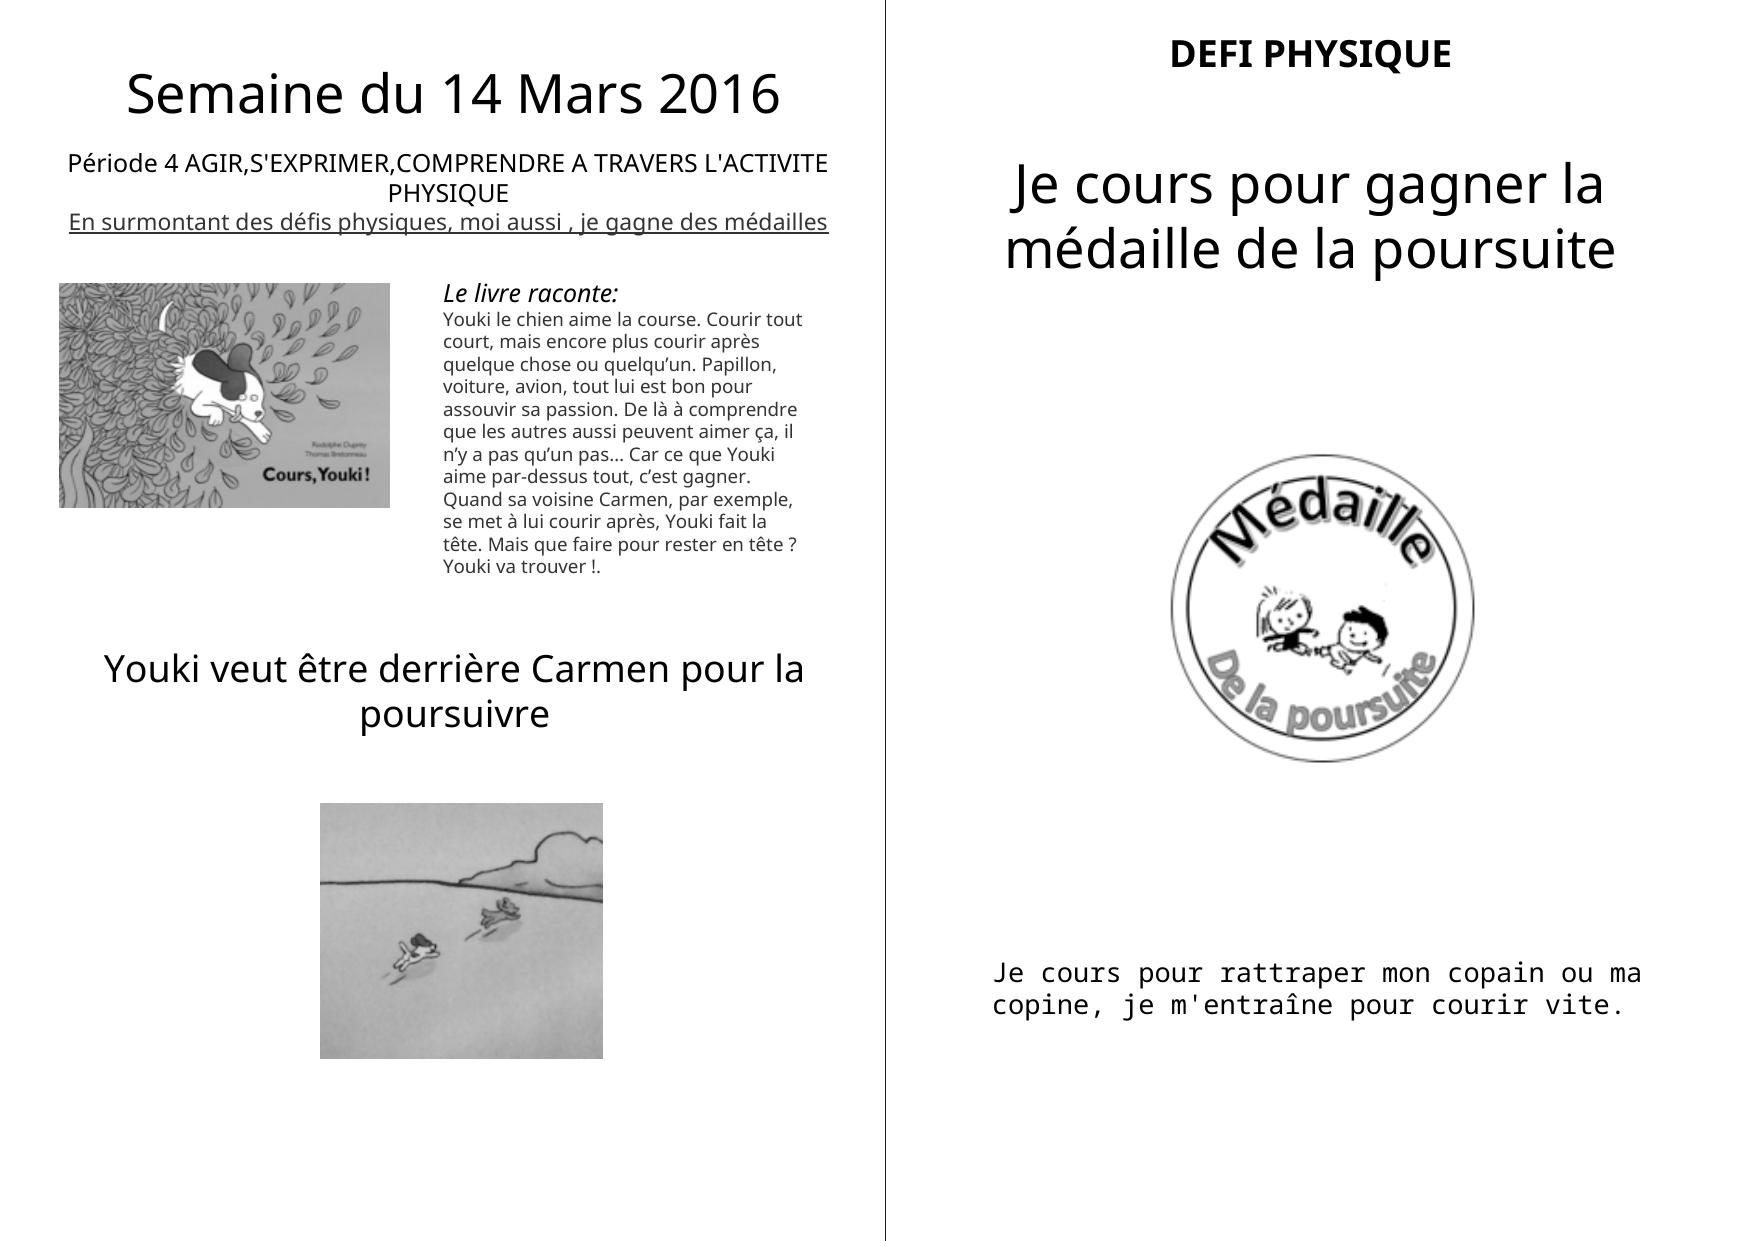

DEFI PHYSIQUE
Semaine du 14 Mars 2016
Période 4 AGIR,S'EXPRIMER,COMPRENDRE A TRAVERS L'ACTIVITE PHYSIQUE
En surmontant des défis physiques, moi aussi , je gagne des médailles
Je cours pour gagner la médaille de la poursuite
Le livre raconte:
Youki le chien aime la course. Courir tout court, mais encore plus courir après quelque chose ou quelqu’un. Papillon, voiture, avion, tout lui est bon pour assouvir sa passion. De là à comprendre que les autres aussi peuvent aimer ça, il n’y a pas qu’un pas… Car ce que Youki aime par-dessus tout, c’est gagner. Quand sa voisine Carmen, par exemple, se met à lui courir après, Youki fait la tête. Mais que faire pour rester en tête ? Youki va trouver !.
Youki veut être derrière Carmen pour la poursuivre
Je cours pour rattraper mon copain ou ma copine, je m'entraîne pour courir vite.